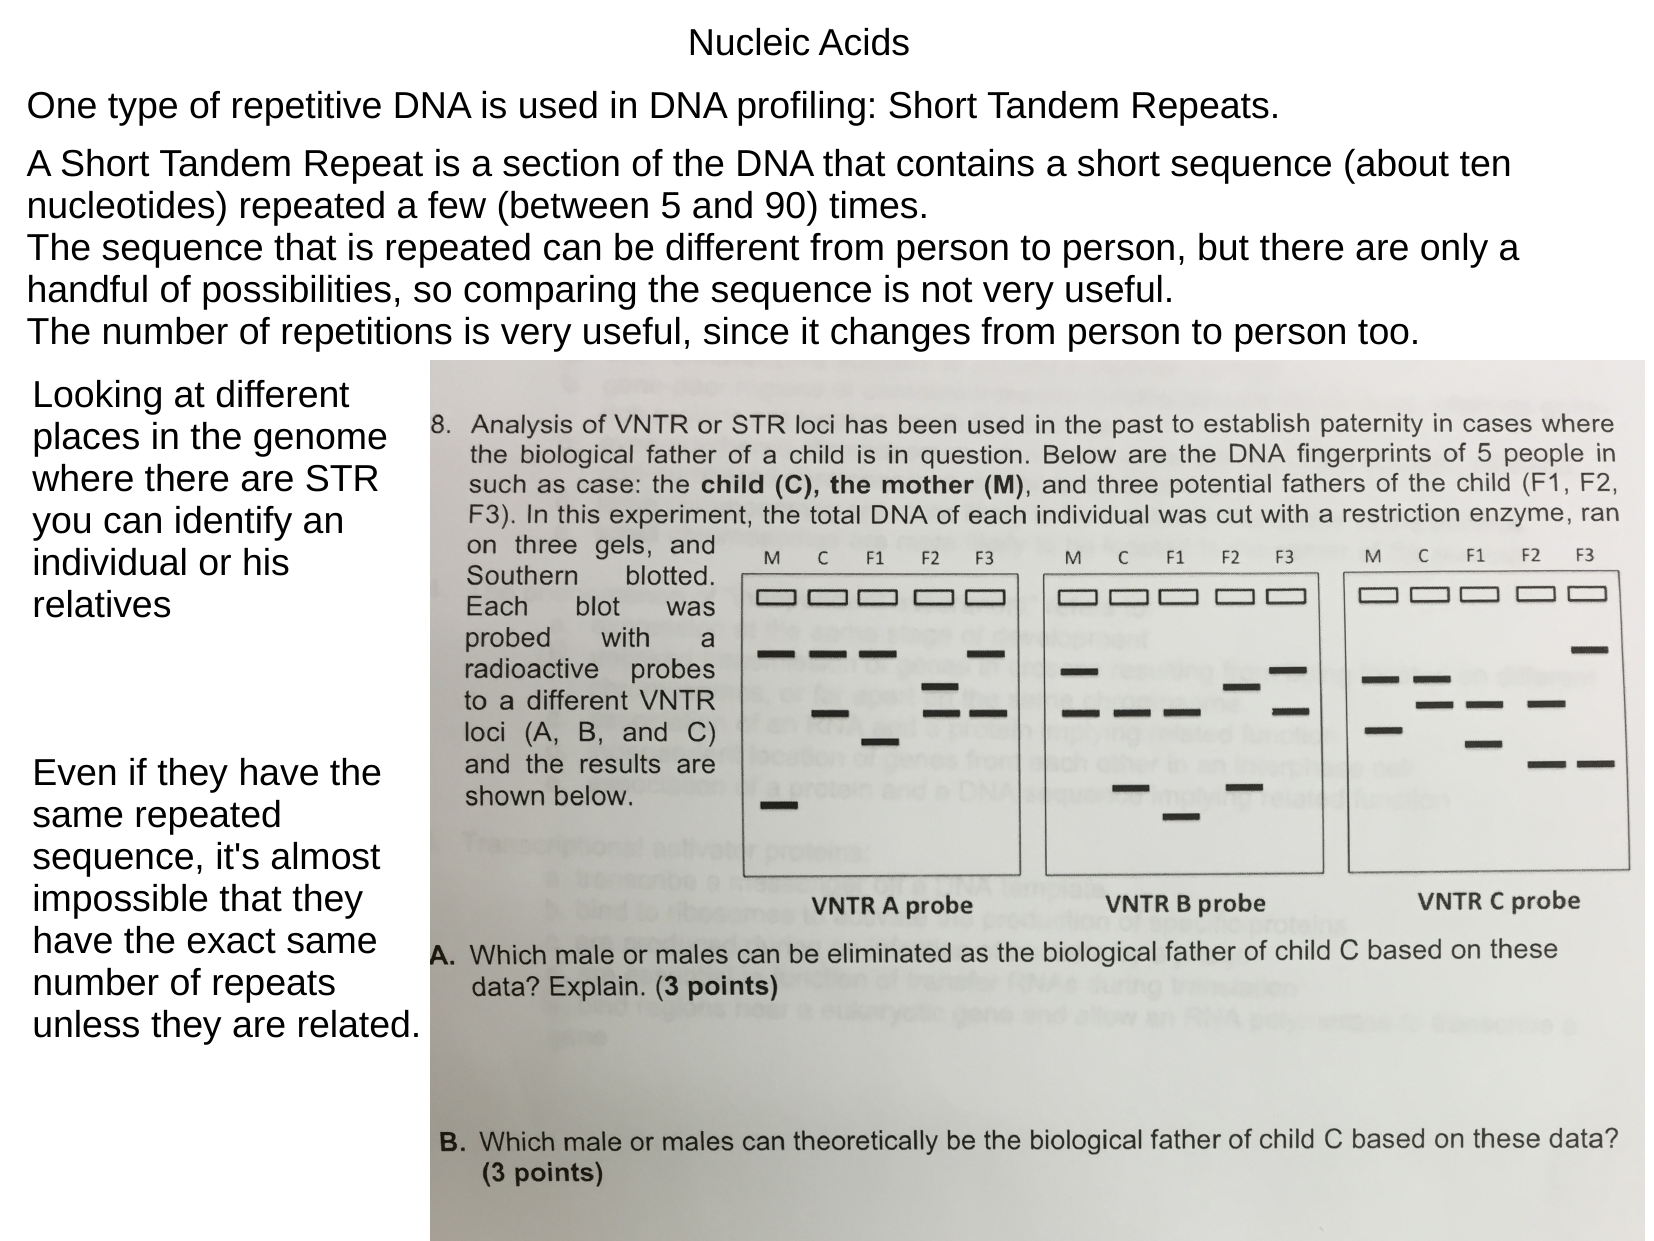

Nucleic Acids
One type of repetitive DNA is used in DNA profiling: Short Tandem Repeats.
A Short Tandem Repeat is a section of the DNA that contains a short sequence (about ten nucleotides) repeated a few (between 5 and 90) times.
The sequence that is repeated can be different from person to person, but there are only a handful of possibilities, so comparing the sequence is not very useful.
The number of repetitions is very useful, since it changes from person to person too.
Looking at different places in the genome where there are STR you can identify an individual or his relatives
Even if they have the same repeated sequence, it's almost impossible that they have the exact same number of repeats unless they are related.